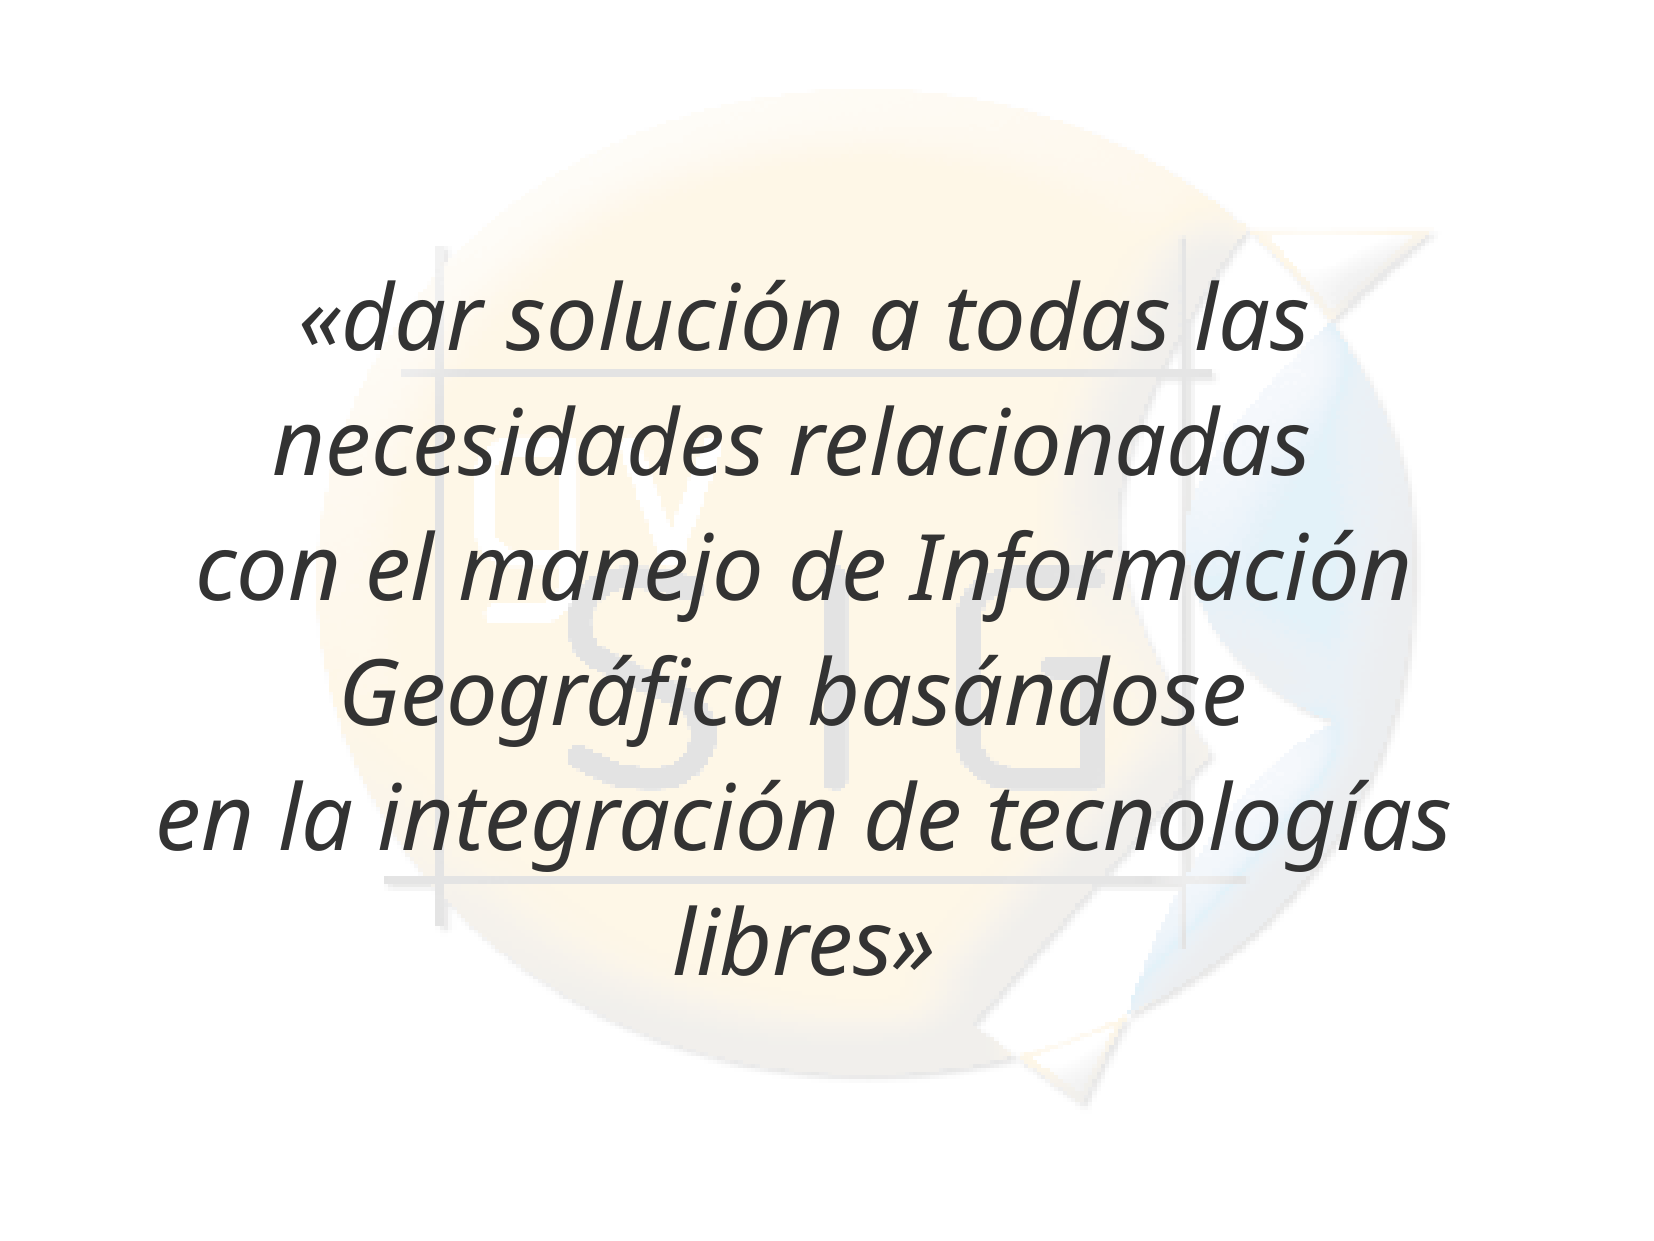

«dar solución a todas las necesidades relacionadas
con el manejo de Información Geográfica basándose
en la integración de tecnologías libres»